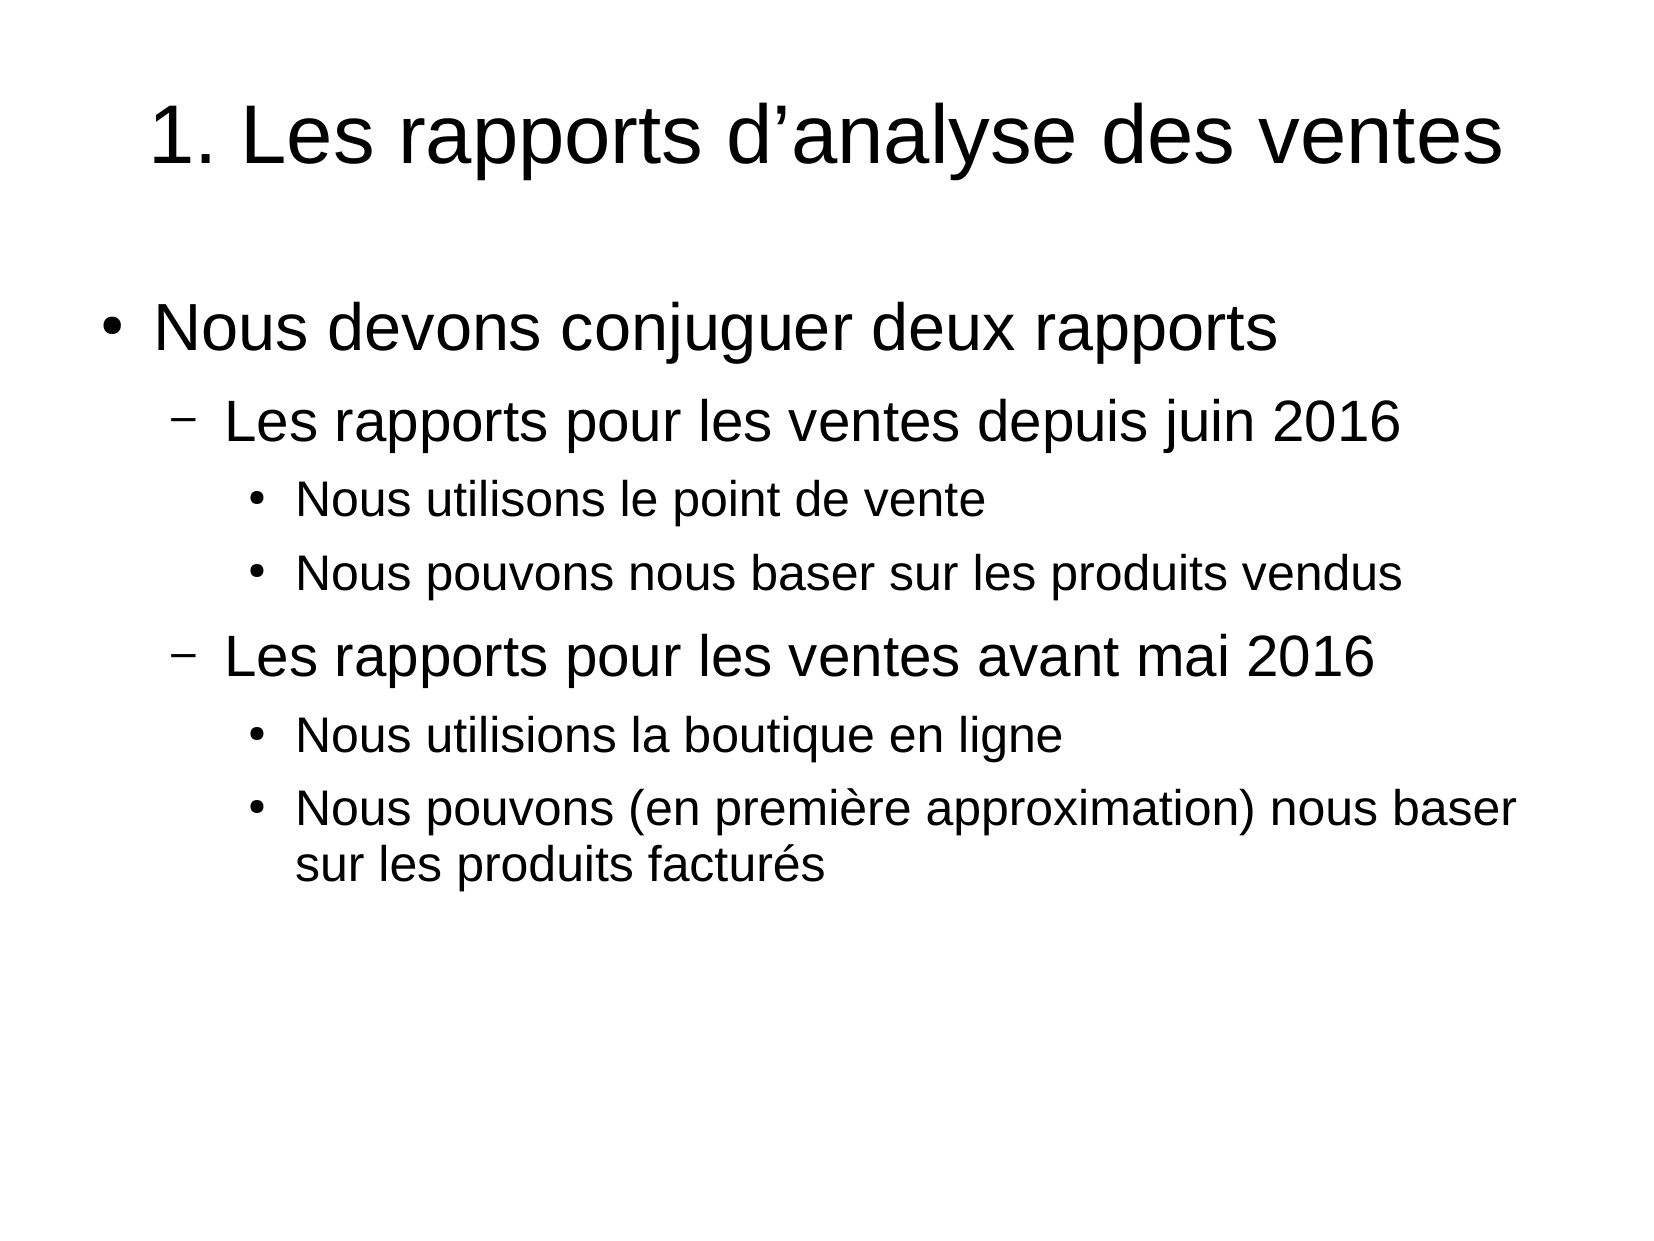

# 1. Les rapports d’analyse des ventes
Nous devons conjuguer deux rapports
Les rapports pour les ventes depuis juin 2016
Nous utilisons le point de vente
Nous pouvons nous baser sur les produits vendus
Les rapports pour les ventes avant mai 2016
Nous utilisions la boutique en ligne
Nous pouvons (en première approximation) nous baser sur les produits facturés